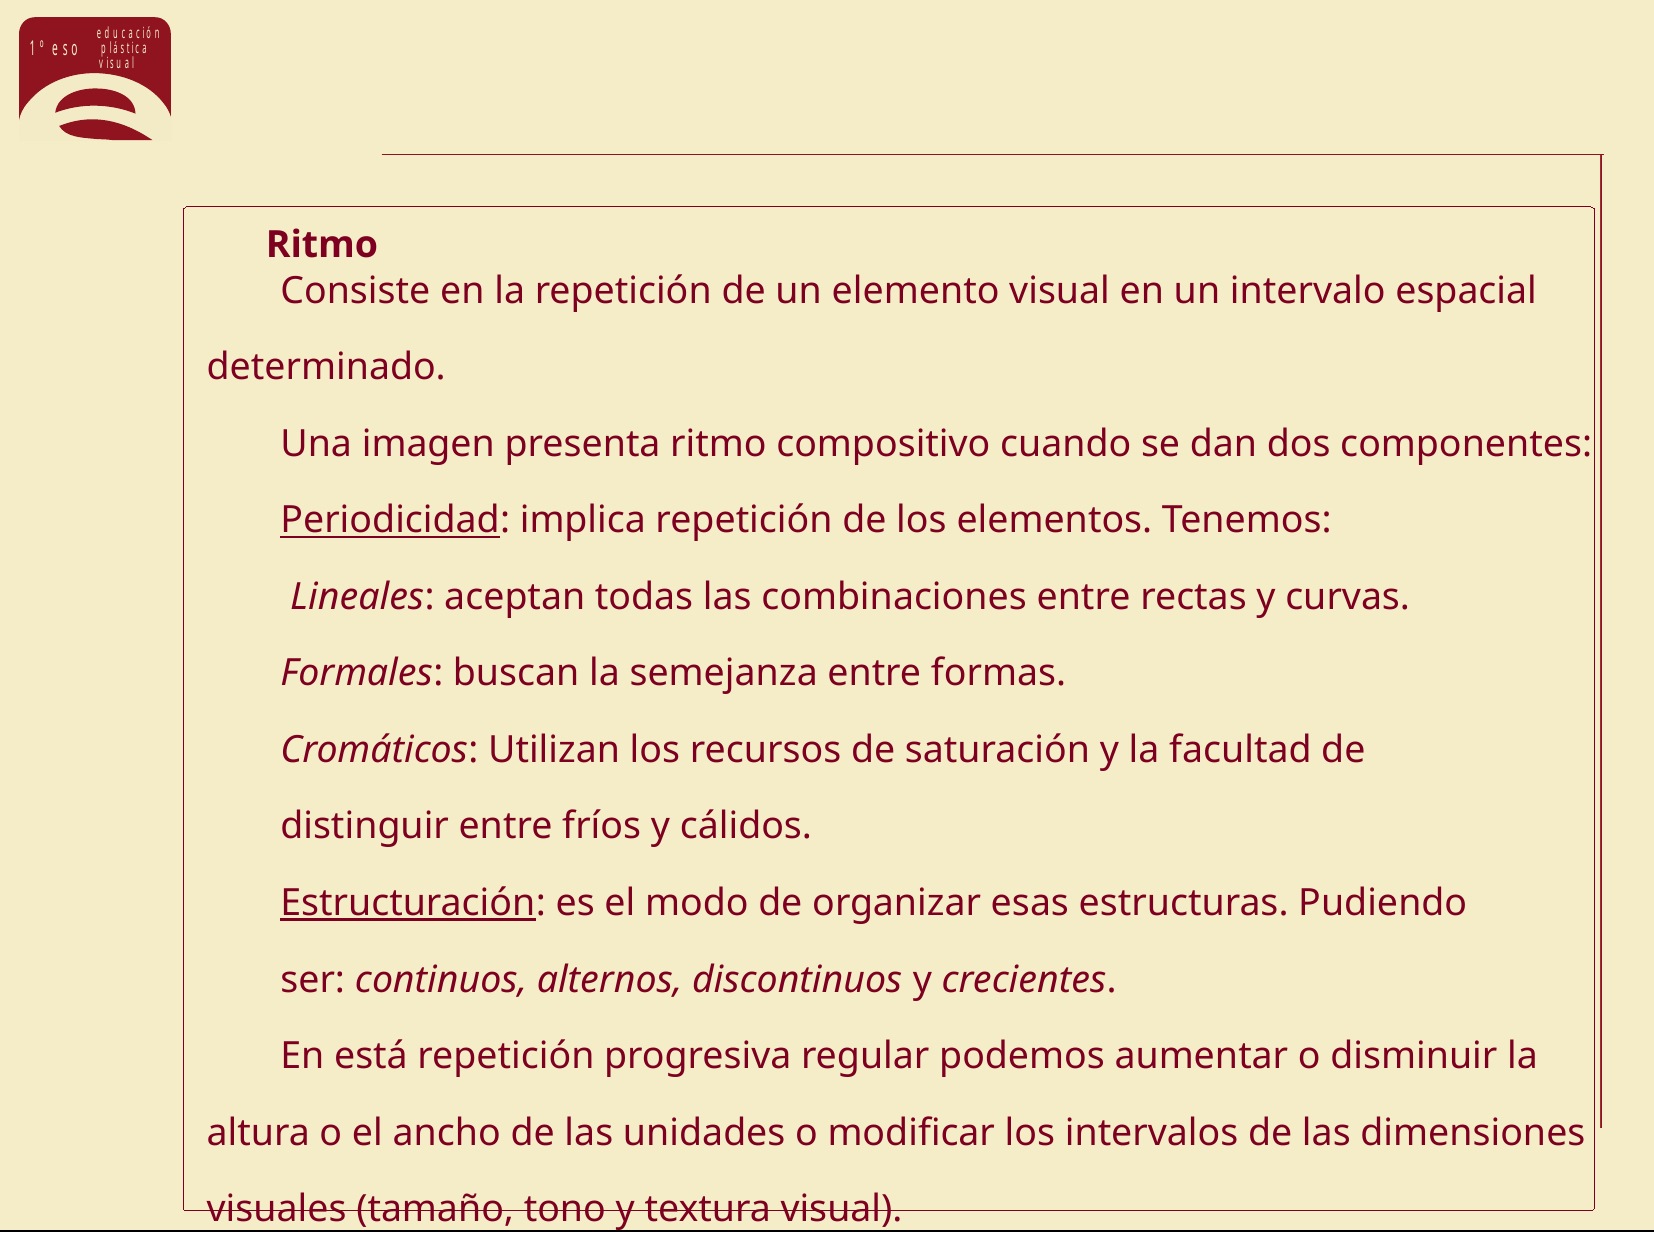

Ritmo
	Consiste en la repetición de un elemento visual en un intervalo espacial determinado.
	Una imagen presenta ritmo compositivo cuando se dan dos componentes:
	Periodicidad: implica repetición de los elementos. Tenemos:
	 Lineales: aceptan todas las combinaciones entre rectas y curvas.
	Formales: buscan la semejanza entre formas.
	Cromáticos: Utilizan los recursos de saturación y la facultad de
	distinguir entre fríos y cálidos.
	Estructuración: es el modo de organizar esas estructuras. Pudiendo
	ser: continuos, alternos, discontinuos y crecientes.
	En está repetición progresiva regular podemos aumentar o disminuir la altura o el ancho de las unidades o modificar los intervalos de las dimensiones visuales (tamaño, tono y textura visual).
#